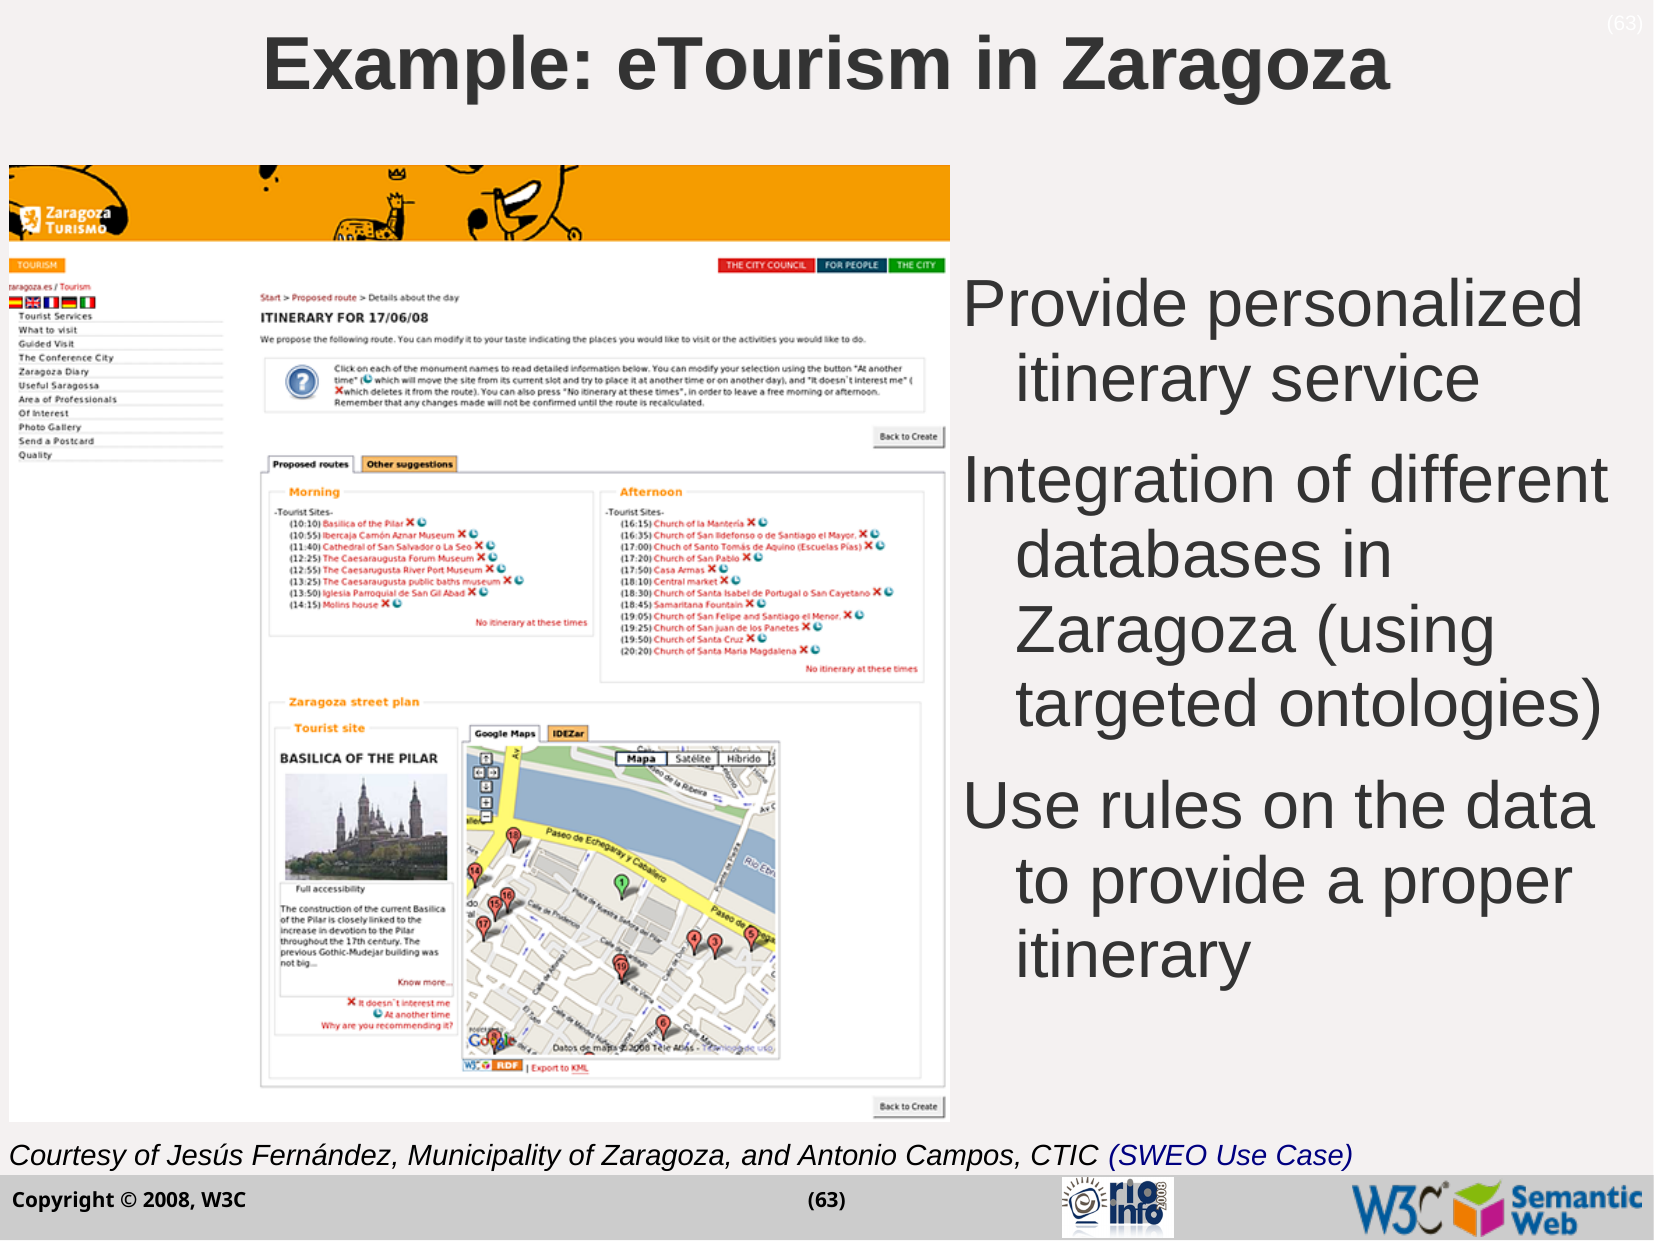

# Example: eTourism in Zaragoza
Provide personalized itinerary service
Integration of different databases in Zaragoza (using targeted ontologies)
Use rules on the data to provide a proper itinerary
Courtesy of Jesús Fernández, Municipality of Zaragoza, and Antonio Campos, CTIC (SWEO Use Case)